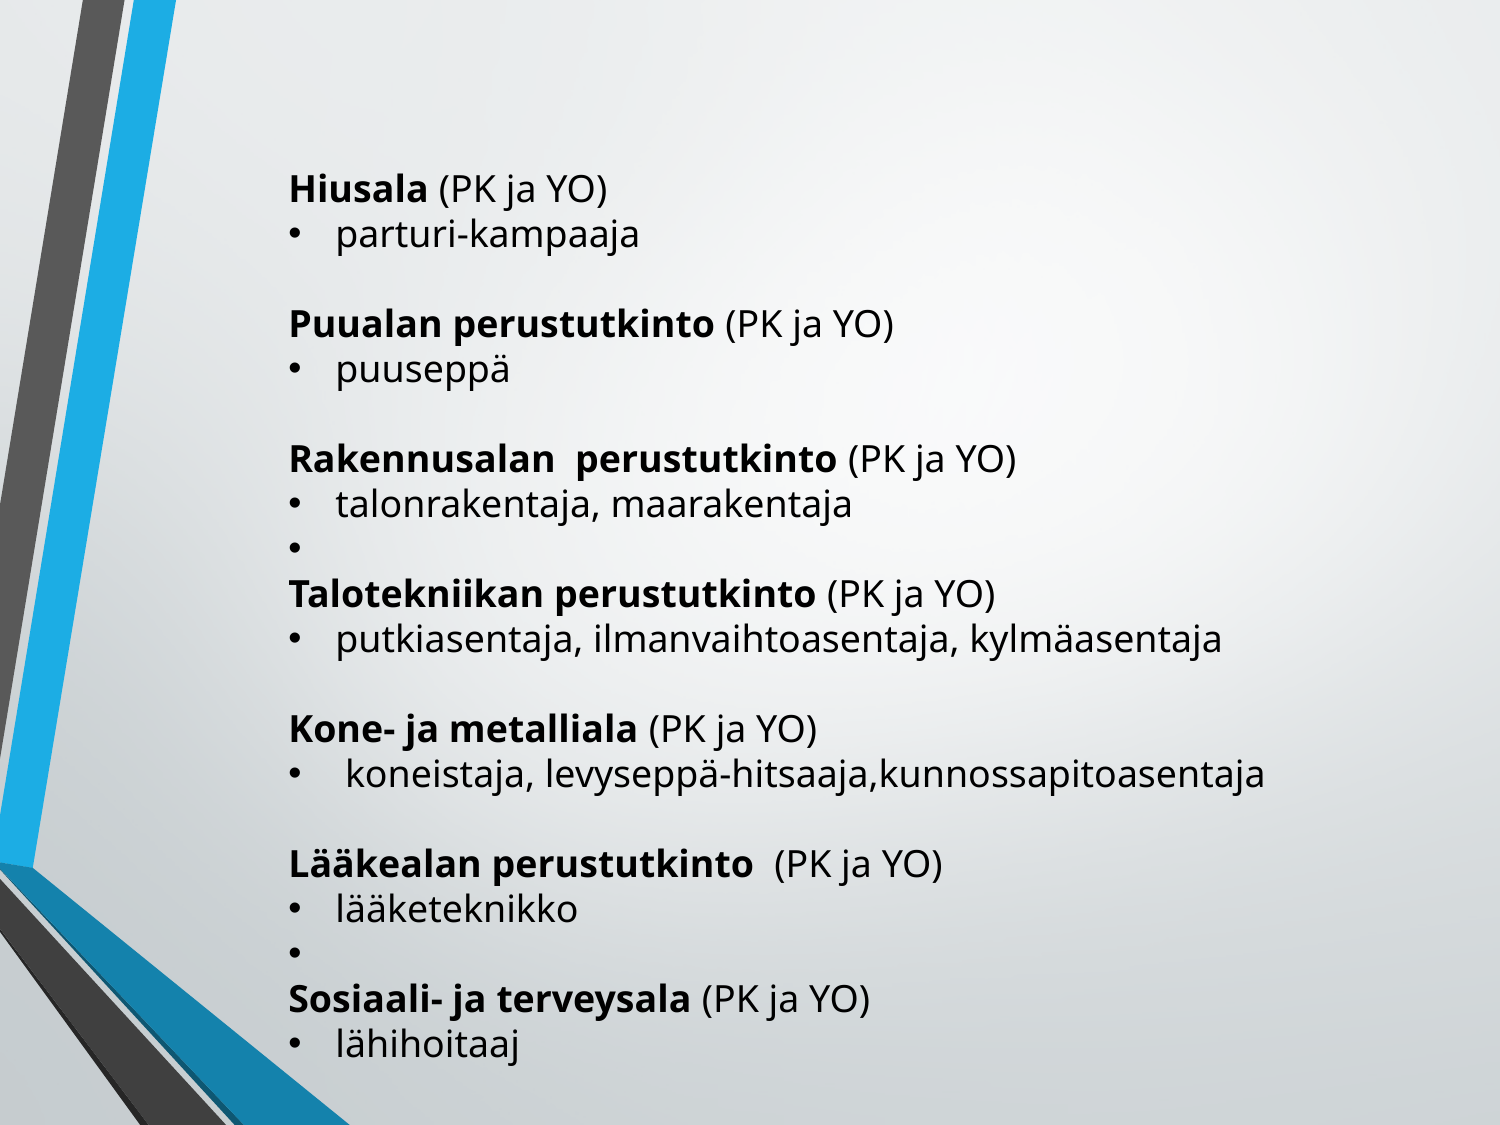

Hiusala (PK ja YO)
parturi-kampaaja
Puualan perustutkinto (PK ja YO)
puuseppä
Rakennusalan  perustutkinto (PK ja YO)
talonrakentaja, maarakentaja
Talotekniikan perustutkinto (PK ja YO)
putkiasentaja, ilmanvaihtoasentaja, kylmäasentaja
Kone- ja metalliala (PK ja YO)
 koneistaja, levyseppä-hitsaaja,kunnossapitoasentaja
Lääkealan perustutkinto  (PK ja YO)
lääketeknikko
Sosiaali- ja terveysala (PK ja YO)
lähihoitaaj